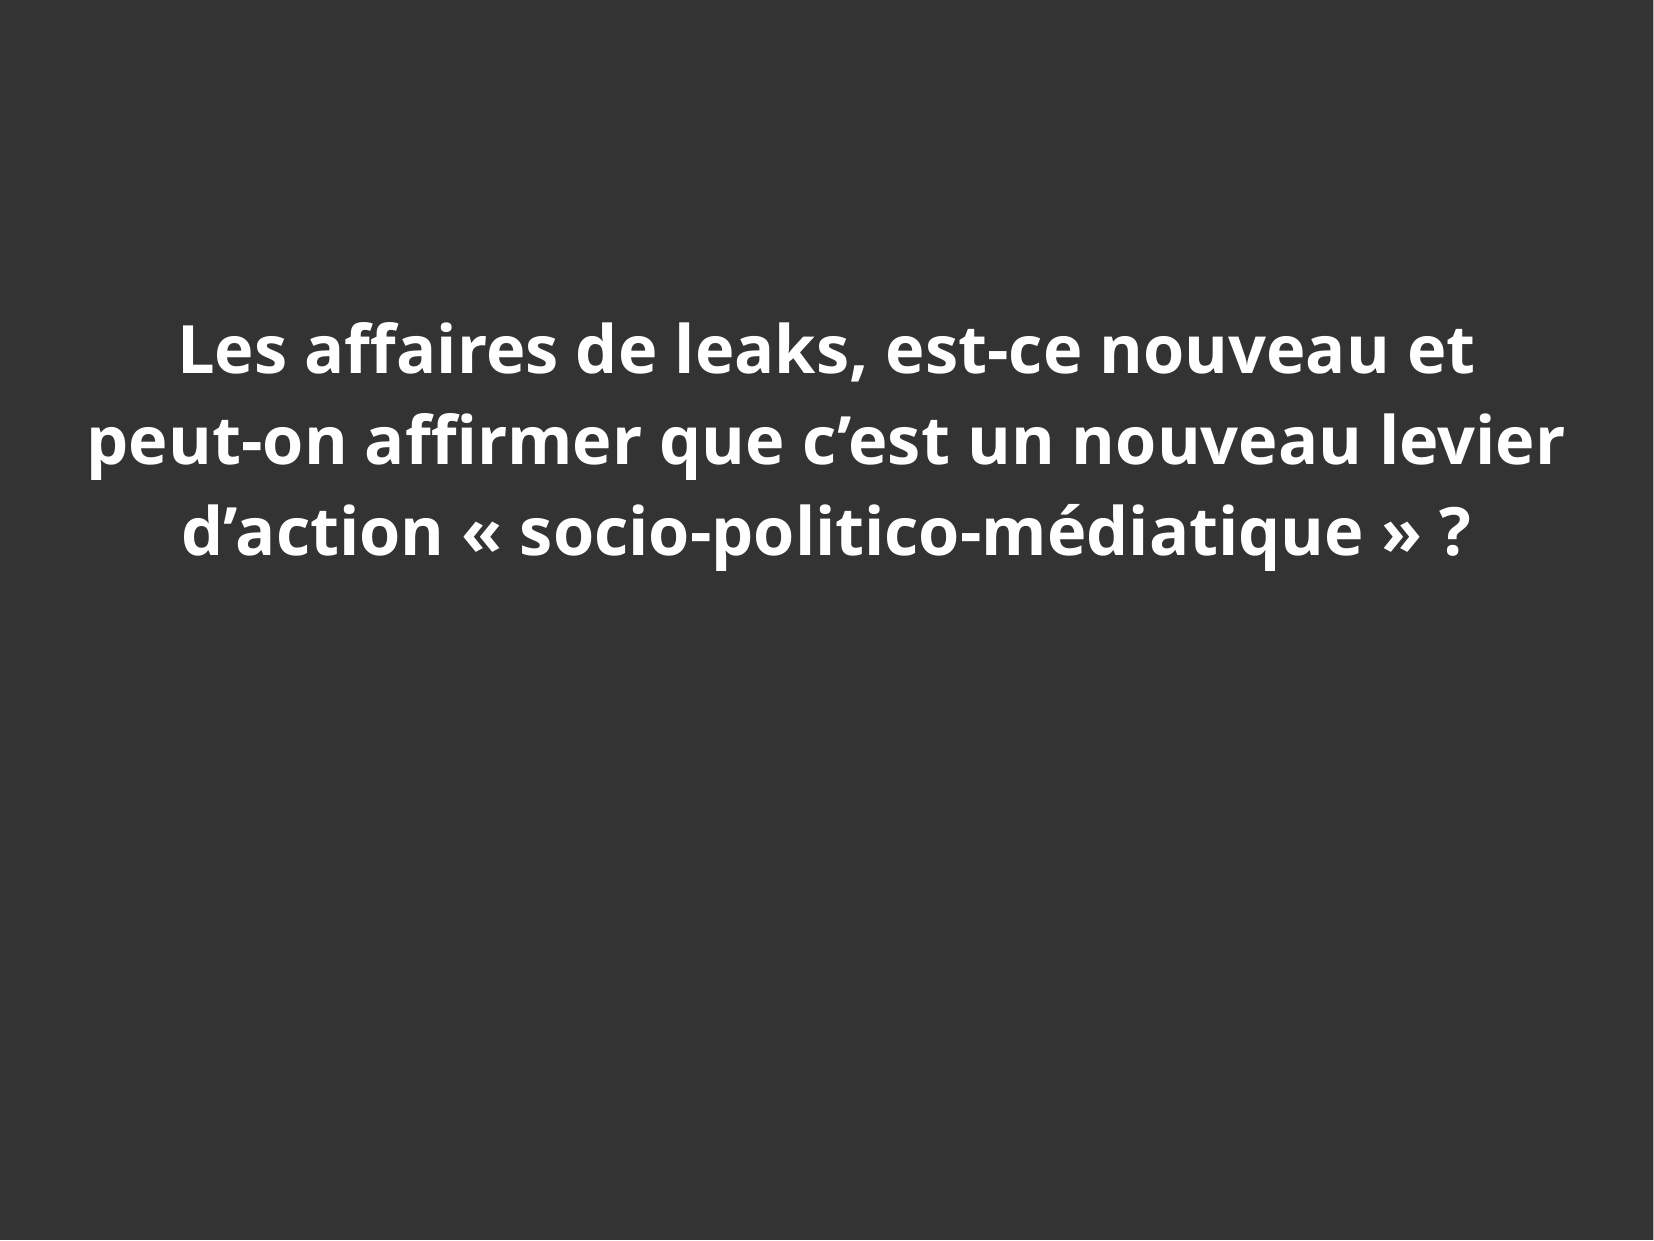

# Les affaires de leaks, est-ce nouveau et peut-on affirmer que c’est un nouveau levier d’action « socio-politico-médiatique » ?